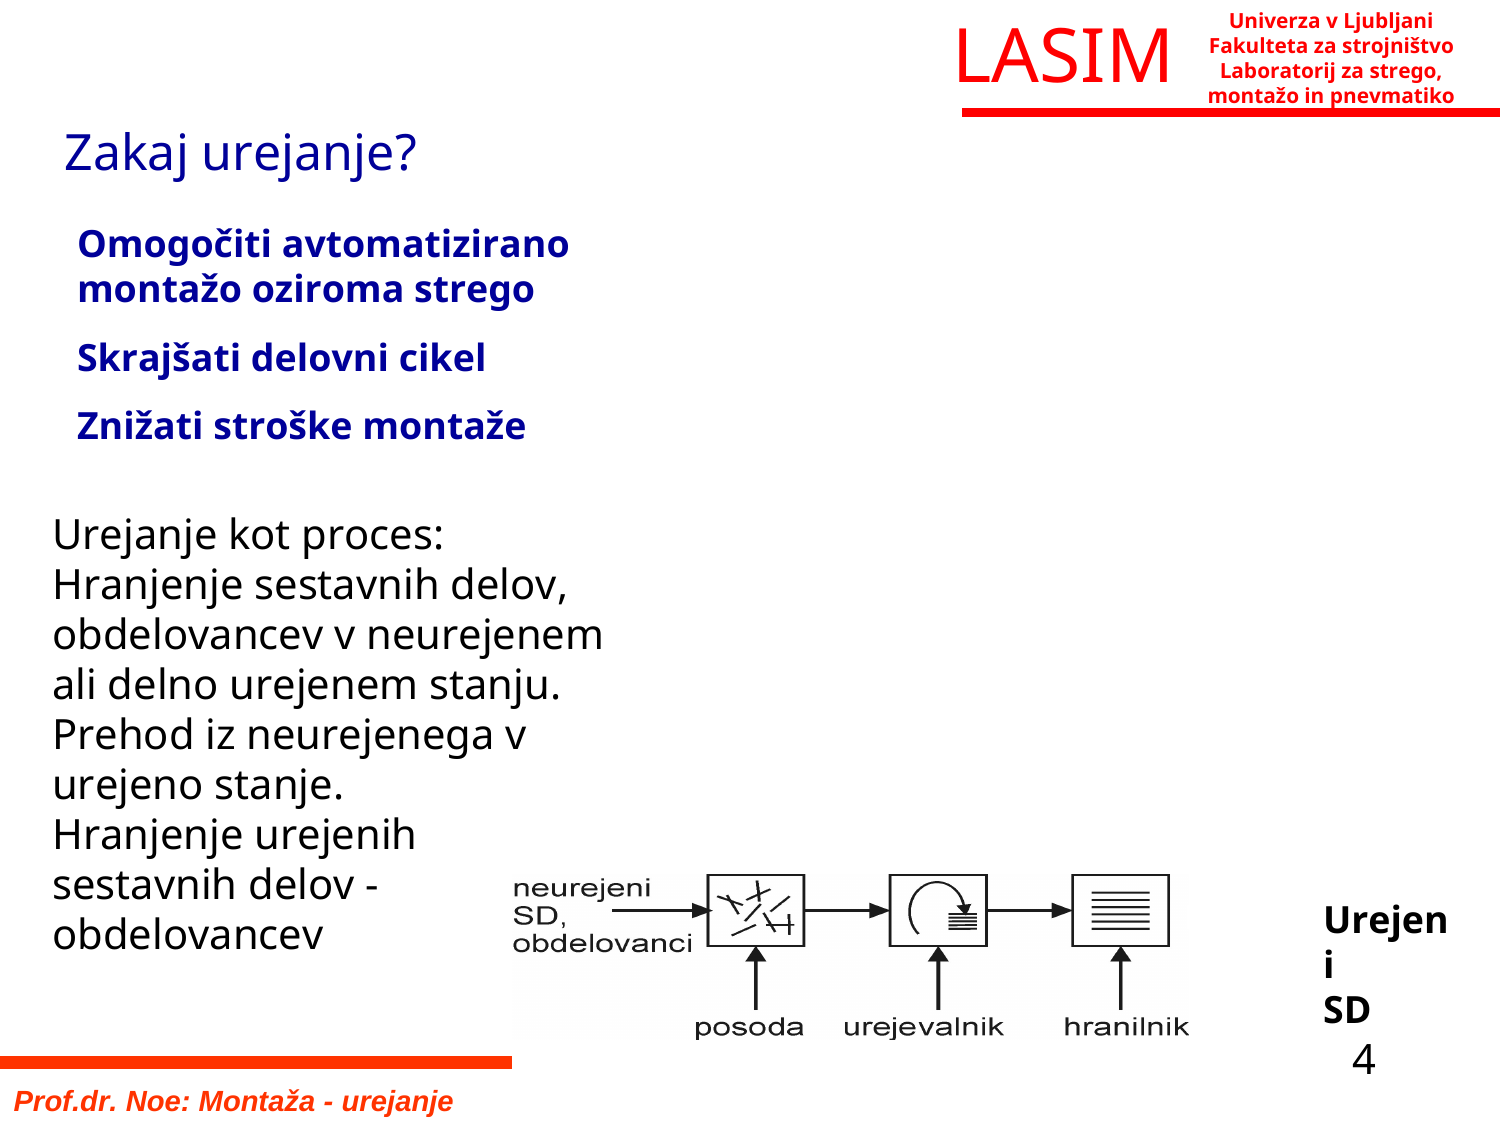

LASIM
Univerza v Ljubljani
Fakulteta za strojništvo
Laboratorij za strego, montažo in pnevmatiko
Zakaj urejanje?
Omogočiti avtomatizirano montažo oziroma strego
Skrajšati delovni cikel
Znižati stroške montaže
Urejanje kot proces:
Hranjenje sestavnih delov, obdelovancev v neurejenem ali delno urejenem stanju.
Prehod iz neurejenega v urejeno stanje.
Hranjenje urejenih sestavnih delov - obdelovancev
Urejeni
SD
Prof.dr. Noe: Montaža - urejanje